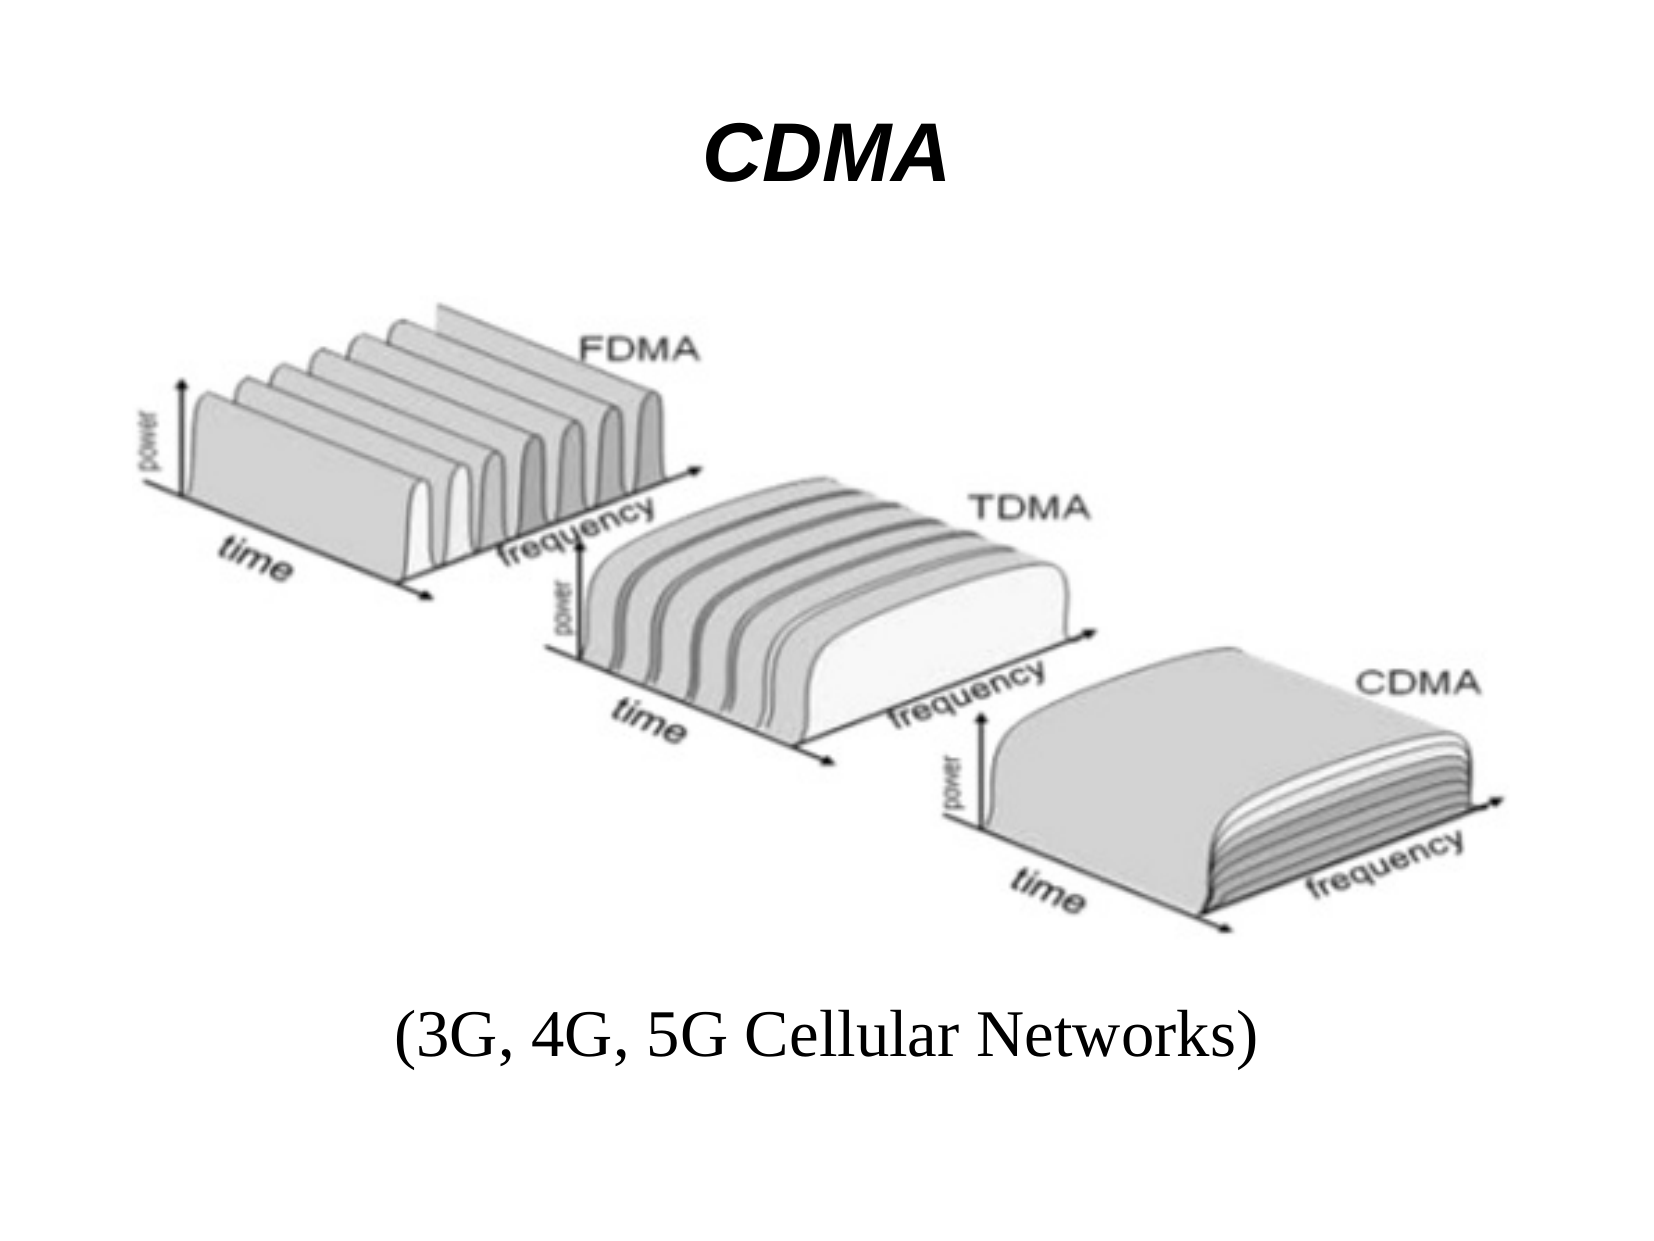

# CDMA
(3G, 4G, 5G Cellular Networks)